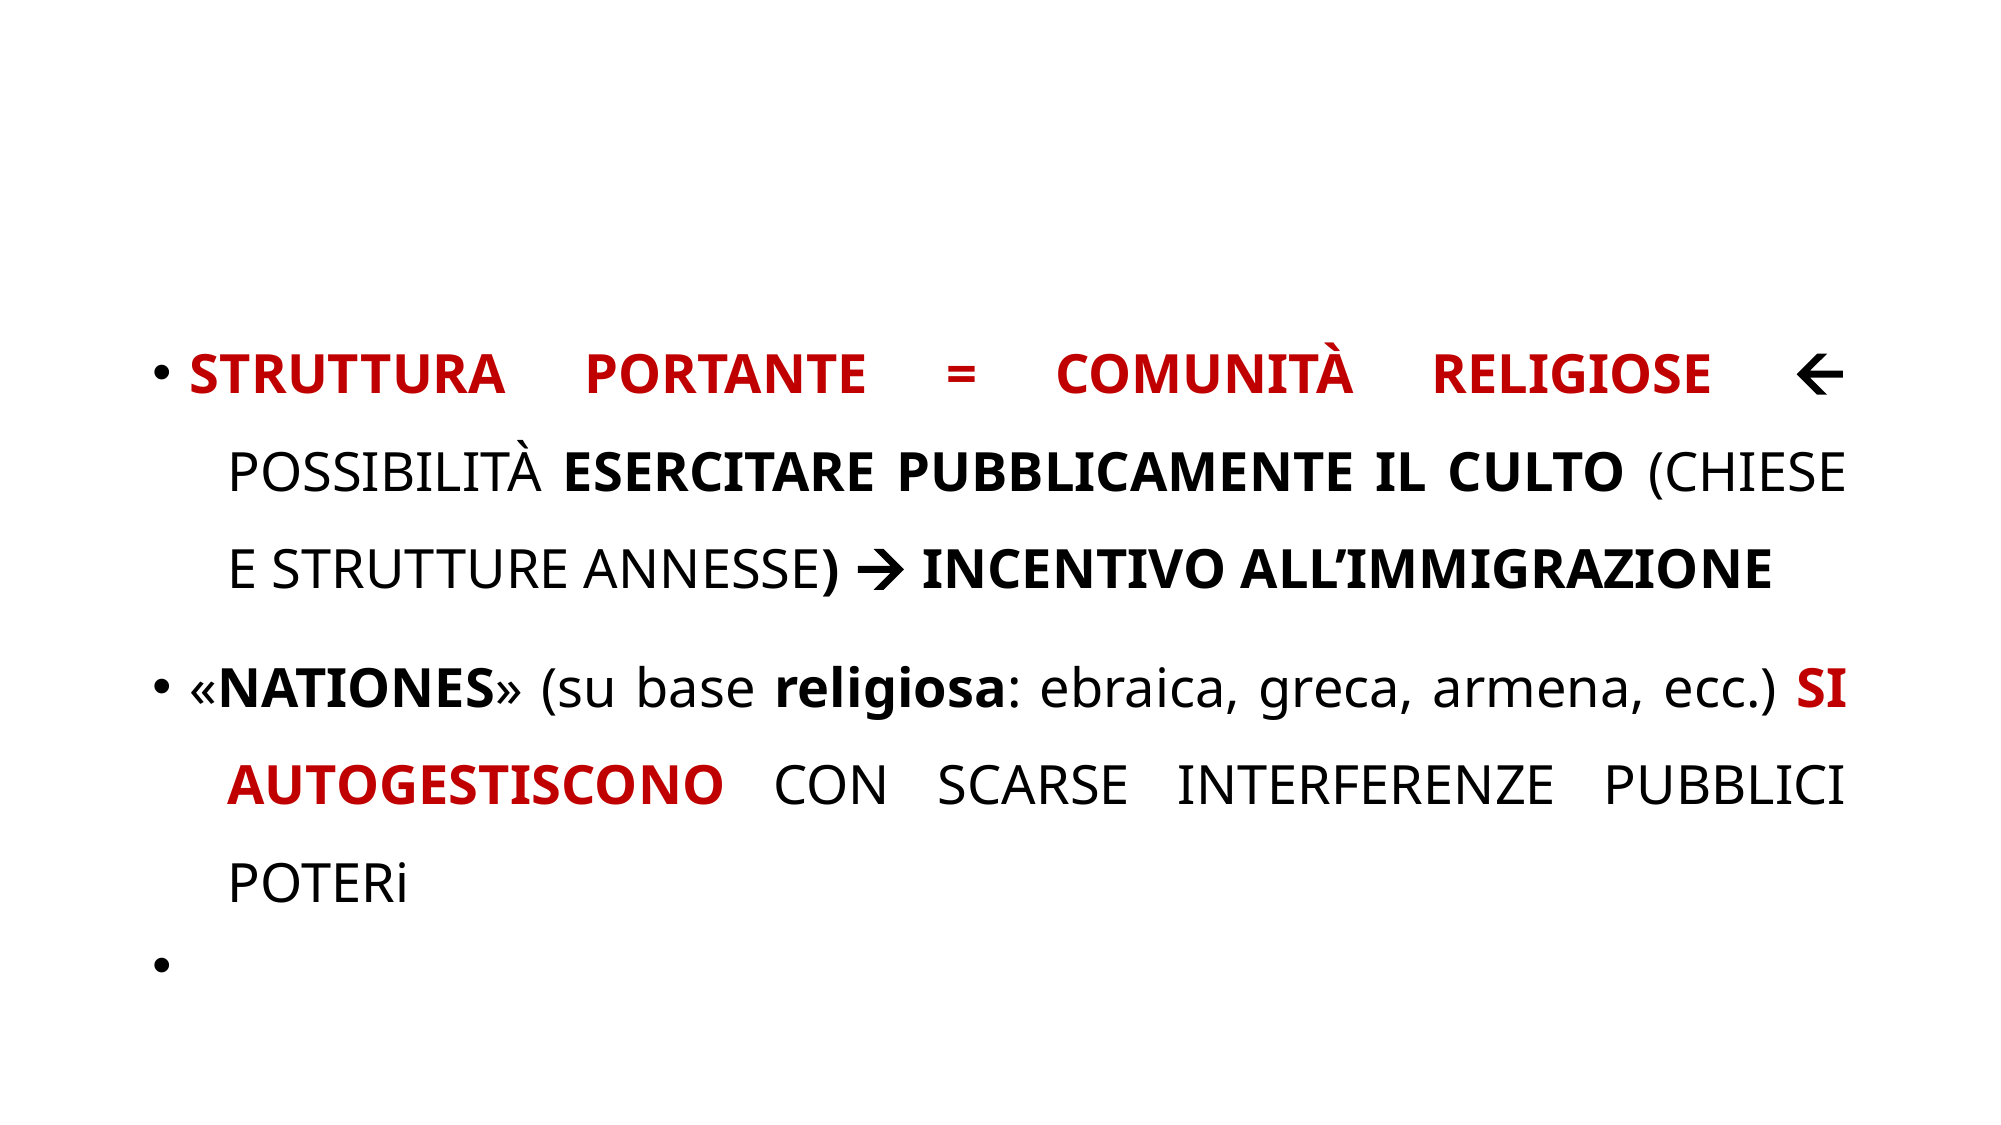

#
STRUTTURA PORTANTE = COMUNITÀ RELIGIOSE  POSSIBILITÀ ESERCITARE PUBBLICAMENTE IL CULTO (CHIESE E STRUTTURE ANNESSE)  INCENTIVO ALL’IMMIGRAZIONE
«NATIONES» (su base religiosa: ebraica, greca, armena, ecc.) SI AUTOGESTISCONO CON SCARSE INTERFERENZE PUBBLICI POTERi